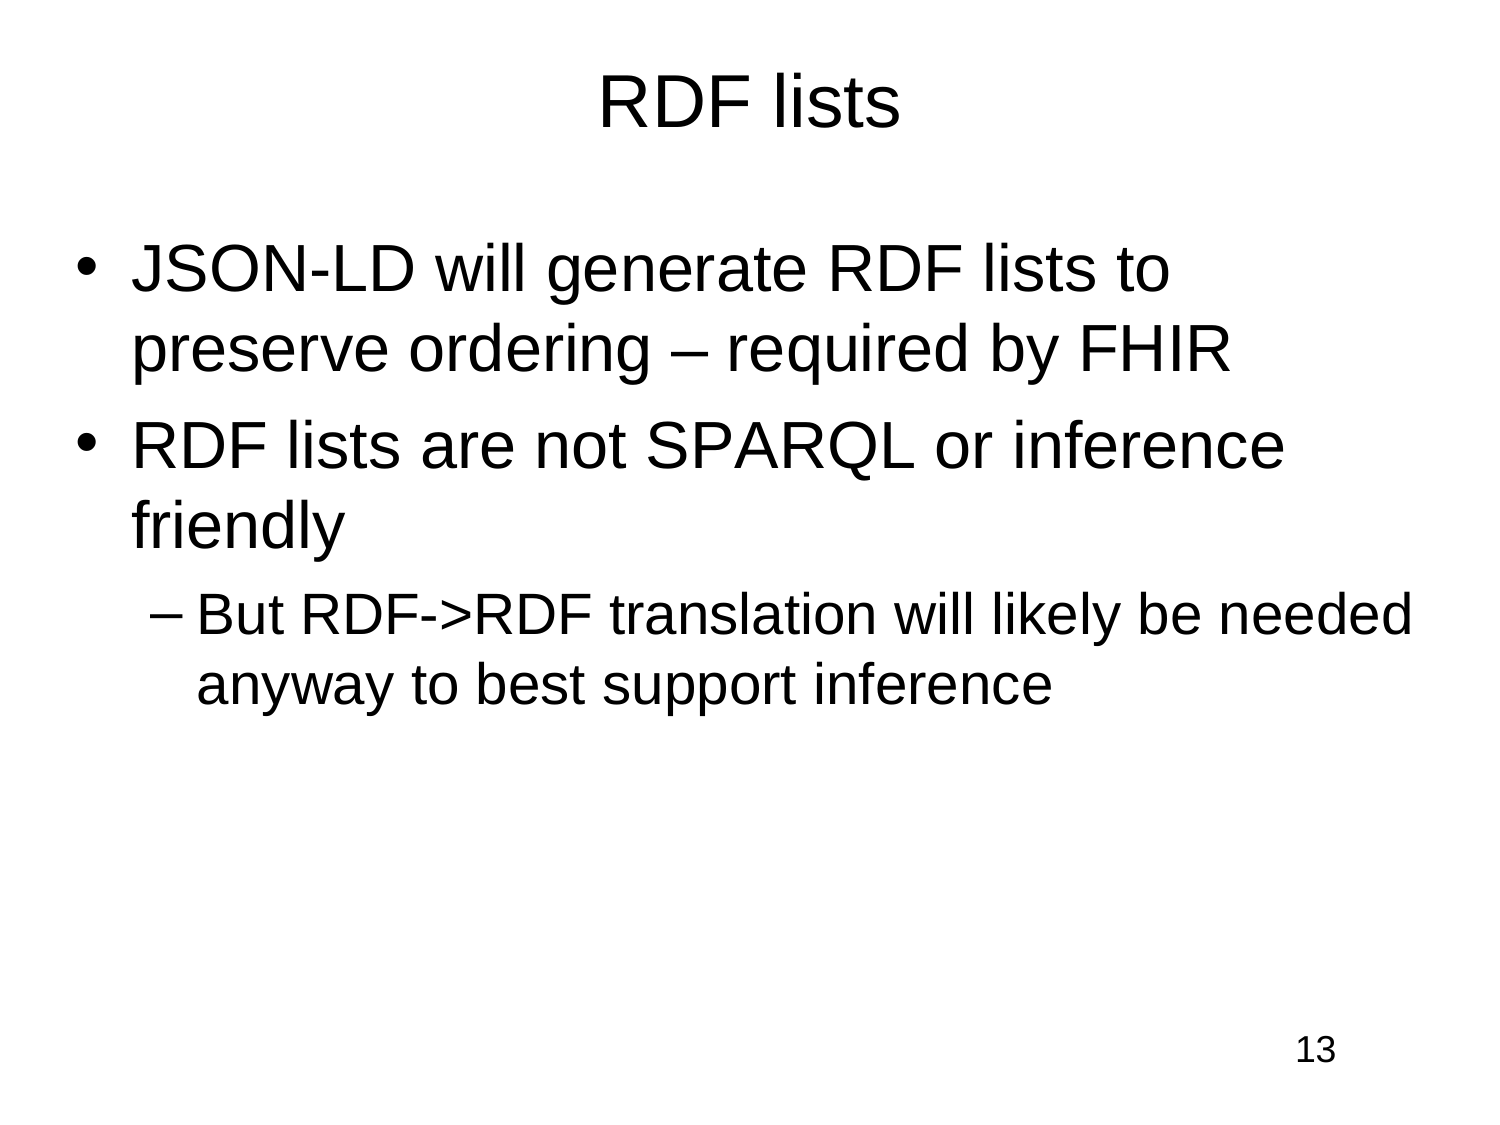

# RDF lists
JSON-LD will generate RDF lists to preserve ordering – required by FHIR
RDF lists are not SPARQL or inference friendly
But RDF->RDF translation will likely be needed anyway to best support inference
13